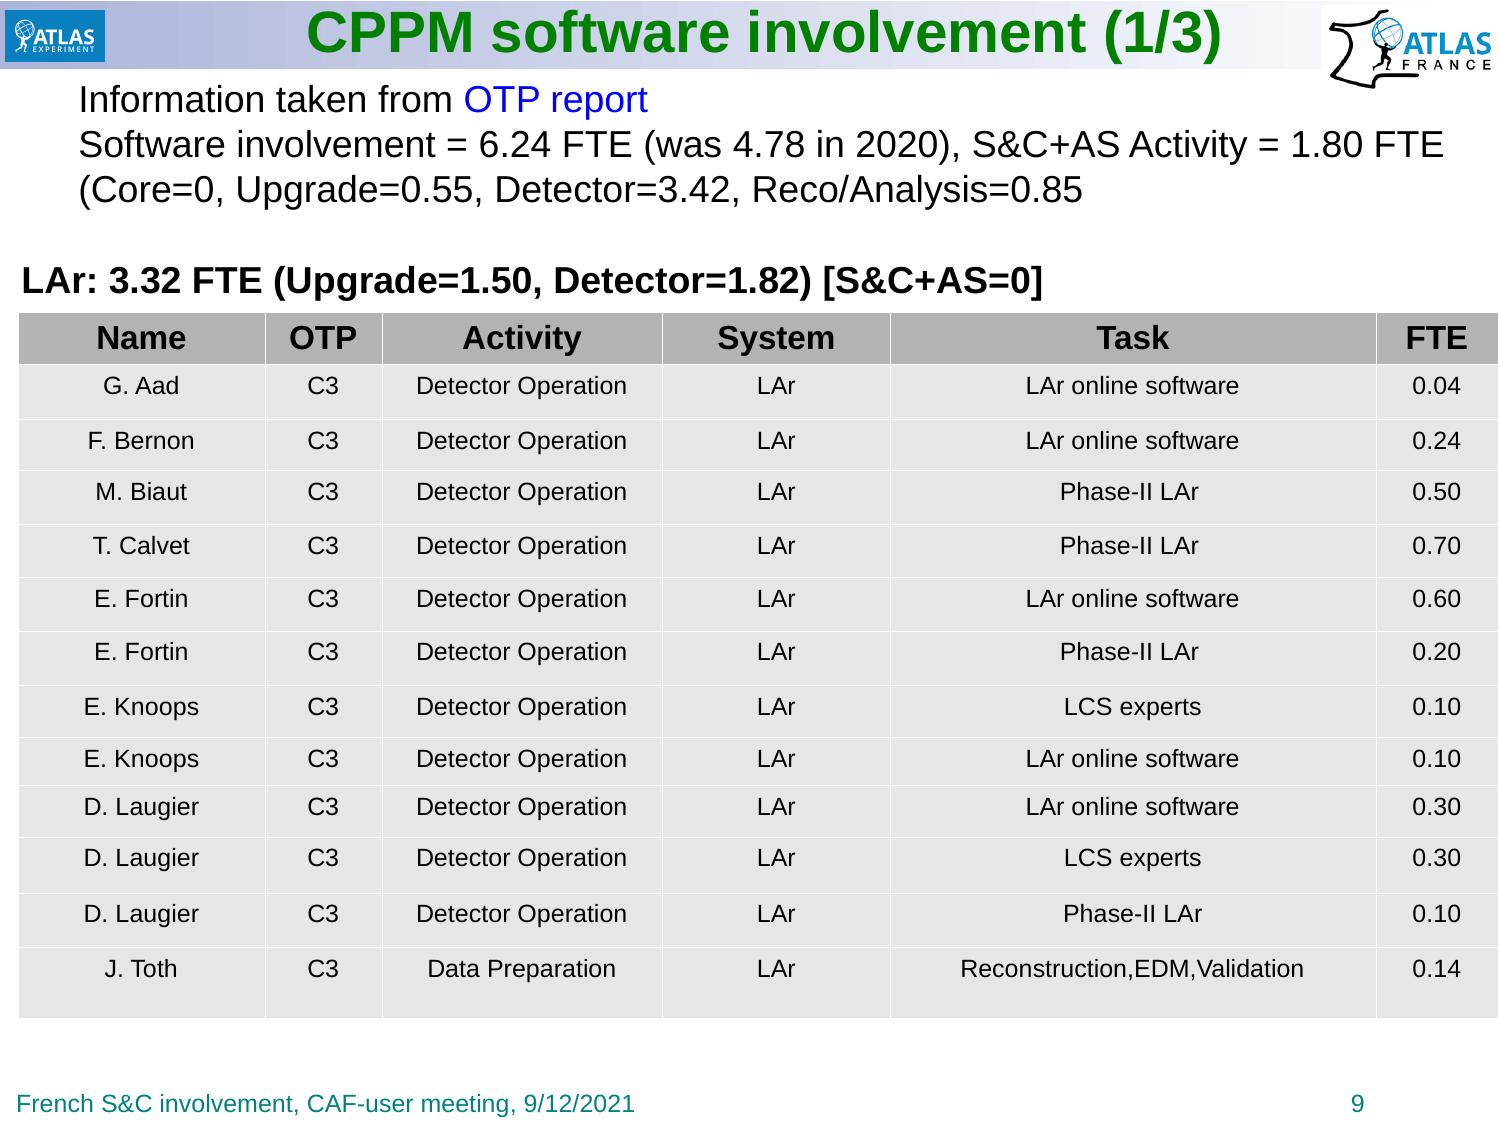

CPPM software involvement (1/3)
Information taken from OTP report 
Software involvement = 6.24 FTE (was 4.78 in 2020), S&C+AS Activity = 1.80 FTE
(Core=0, Upgrade=0.55, Detector=3.42, Reco/Analysis=0.85
LAr: 3.32 FTE (Upgrade=1.50, Detector=1.82) [S&C+AS=0]
| Name | OTP | Activity | System | Task | FTE |
| --- | --- | --- | --- | --- | --- |
| G. Aad | C3 | Detector Operation | LAr | LAr online software | 0.04 |
| F. Bernon | C3 | Detector Operation | LAr | LAr online software | 0.24 |
| M. Biaut | C3 | Detector Operation | LAr | Phase-II LAr | 0.50 |
| T. Calvet | C3 | Detector Operation | LAr | Phase-II LAr | 0.70 |
| E. Fortin | C3 | Detector Operation | LAr | LAr online software | 0.60 |
| E. Fortin | C3 | Detector Operation | LAr | Phase-II LAr | 0.20 |
| E. Knoops | C3 | Detector Operation | LAr | LCS experts | 0.10 |
| E. Knoops | C3 | Detector Operation | LAr | LAr online software | 0.10 |
| D. Laugier | C3 | Detector Operation | LAr | LAr online software | 0.30 |
| D. Laugier | C3 | Detector Operation | LAr | LCS experts | 0.30 |
| D. Laugier | C3 | Detector Operation | LAr | Phase-II LAr | 0.10 |
| J. Toth | C3 | Data Preparation | LAr | Reconstruction,EDM,Validation | 0.14 |